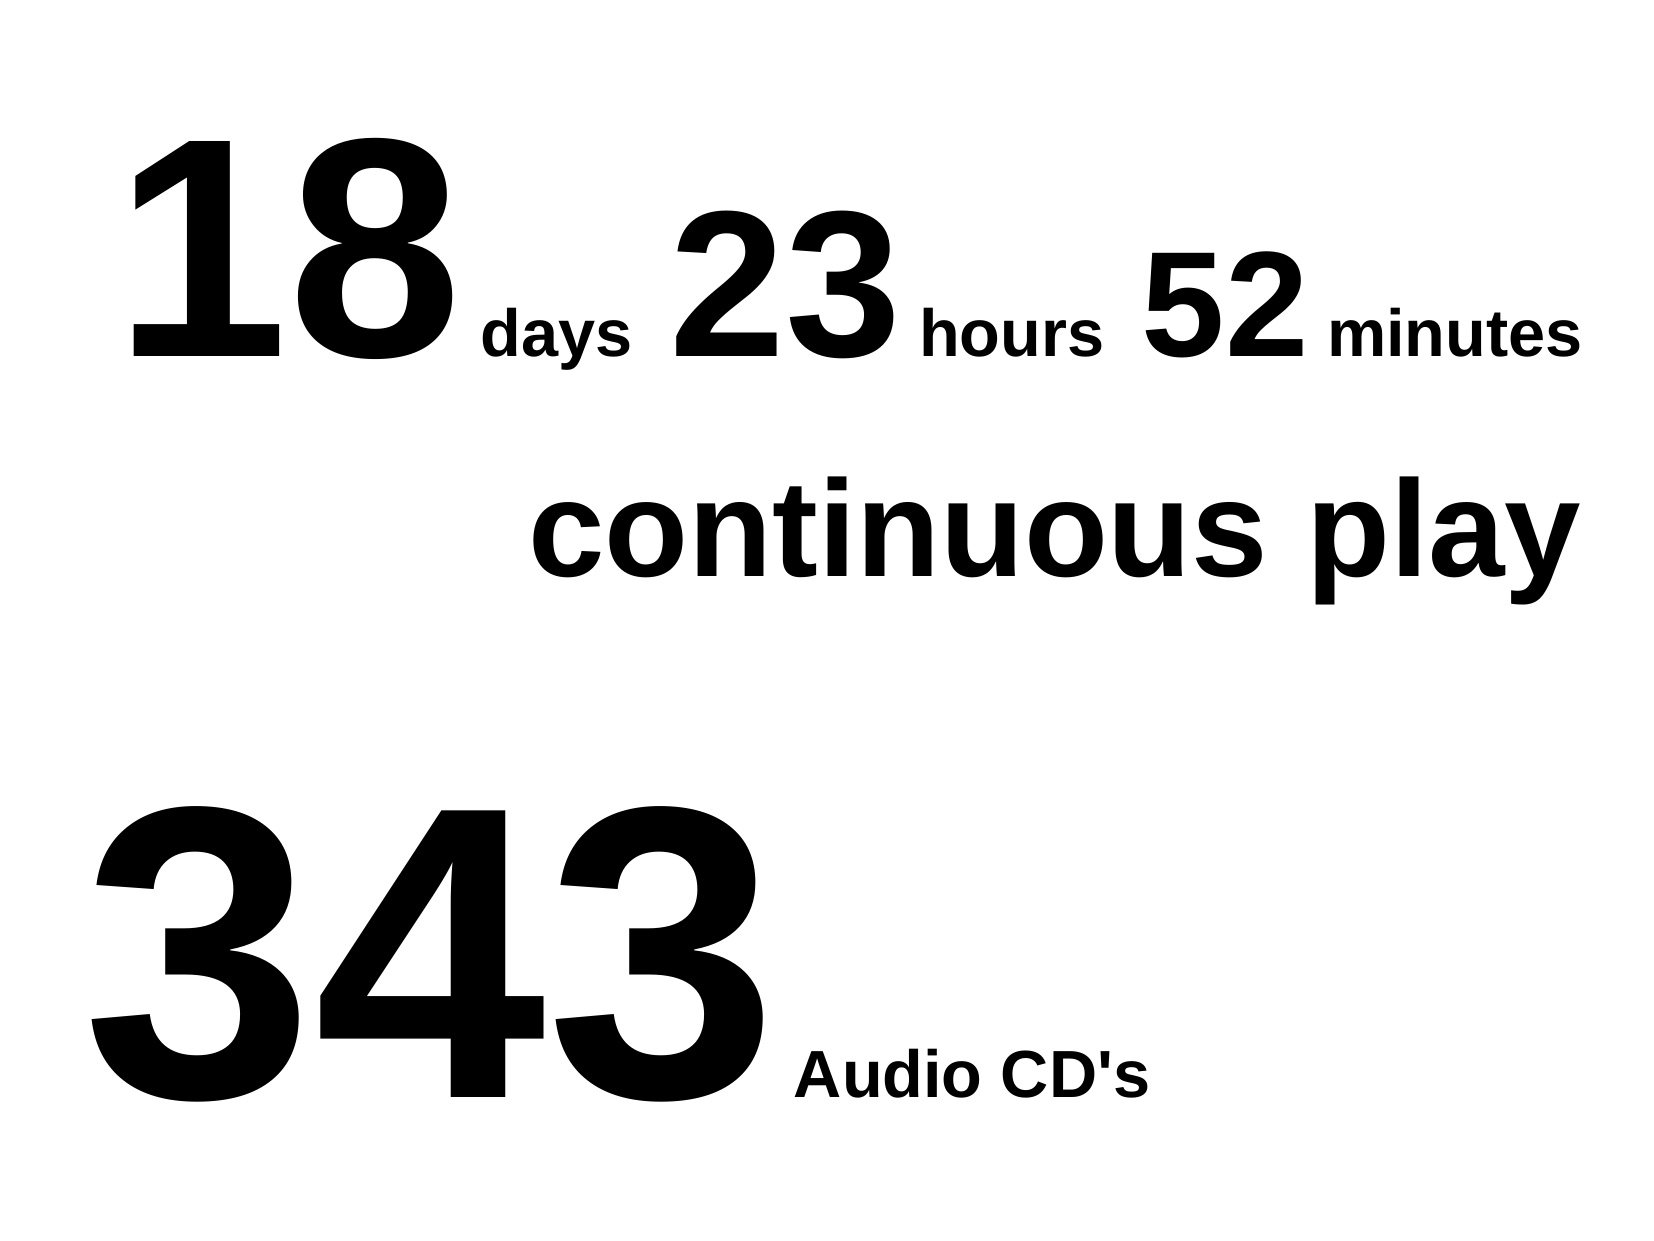

# 18 days 23 hours 52 minutes
continuous play
343 Audio CD's